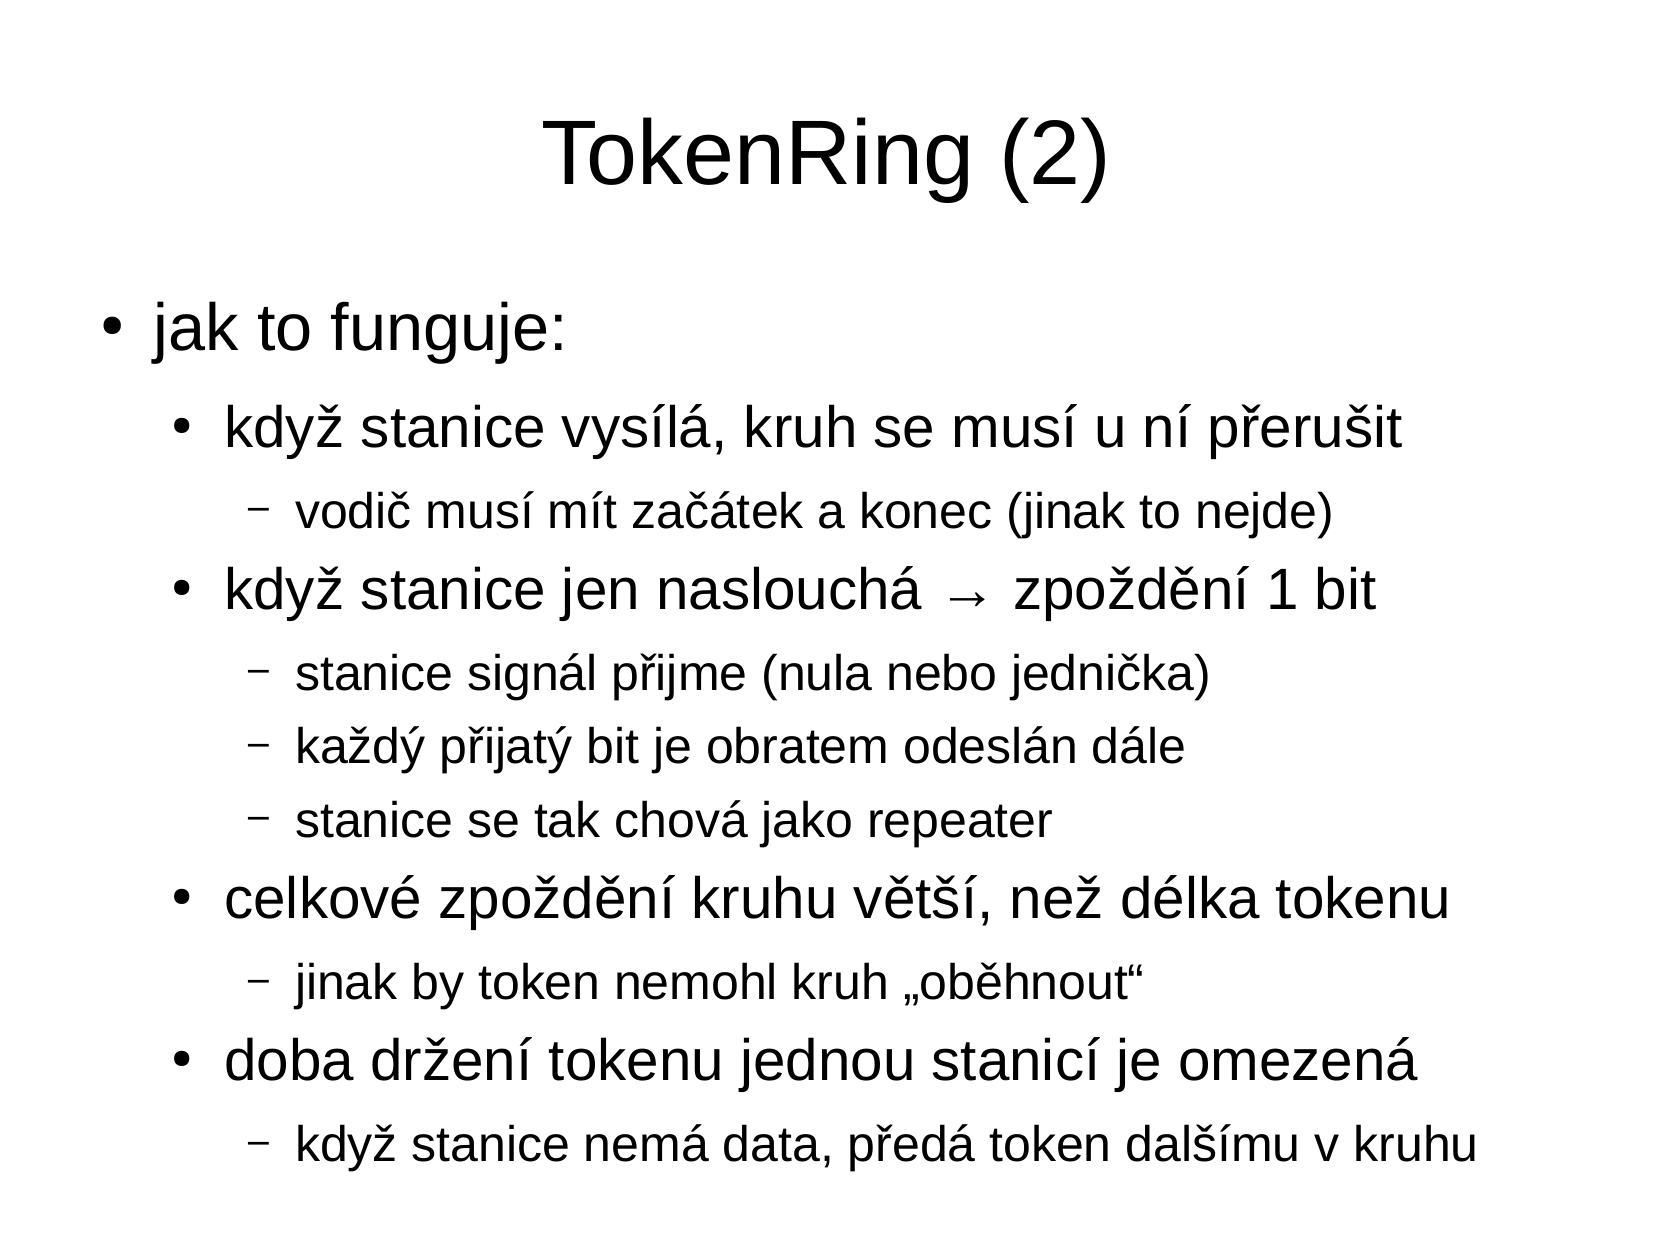

# TokenRing (2)
jak to funguje:
když stanice vysílá, kruh se musí u ní přerušit
vodič musí mít začátek a konec (jinak to nejde)
když stanice jen naslouchá → zpoždění 1 bit
stanice signál přijme (nula nebo jednička)
každý přijatý bit je obratem odeslán dále
stanice se tak chová jako repeater
celkové zpoždění kruhu větší, než délka tokenu
jinak by token nemohl kruh „oběhnout“
doba držení tokenu jednou stanicí je omezená
když stanice nemá data, předá token dalšímu v kruhu